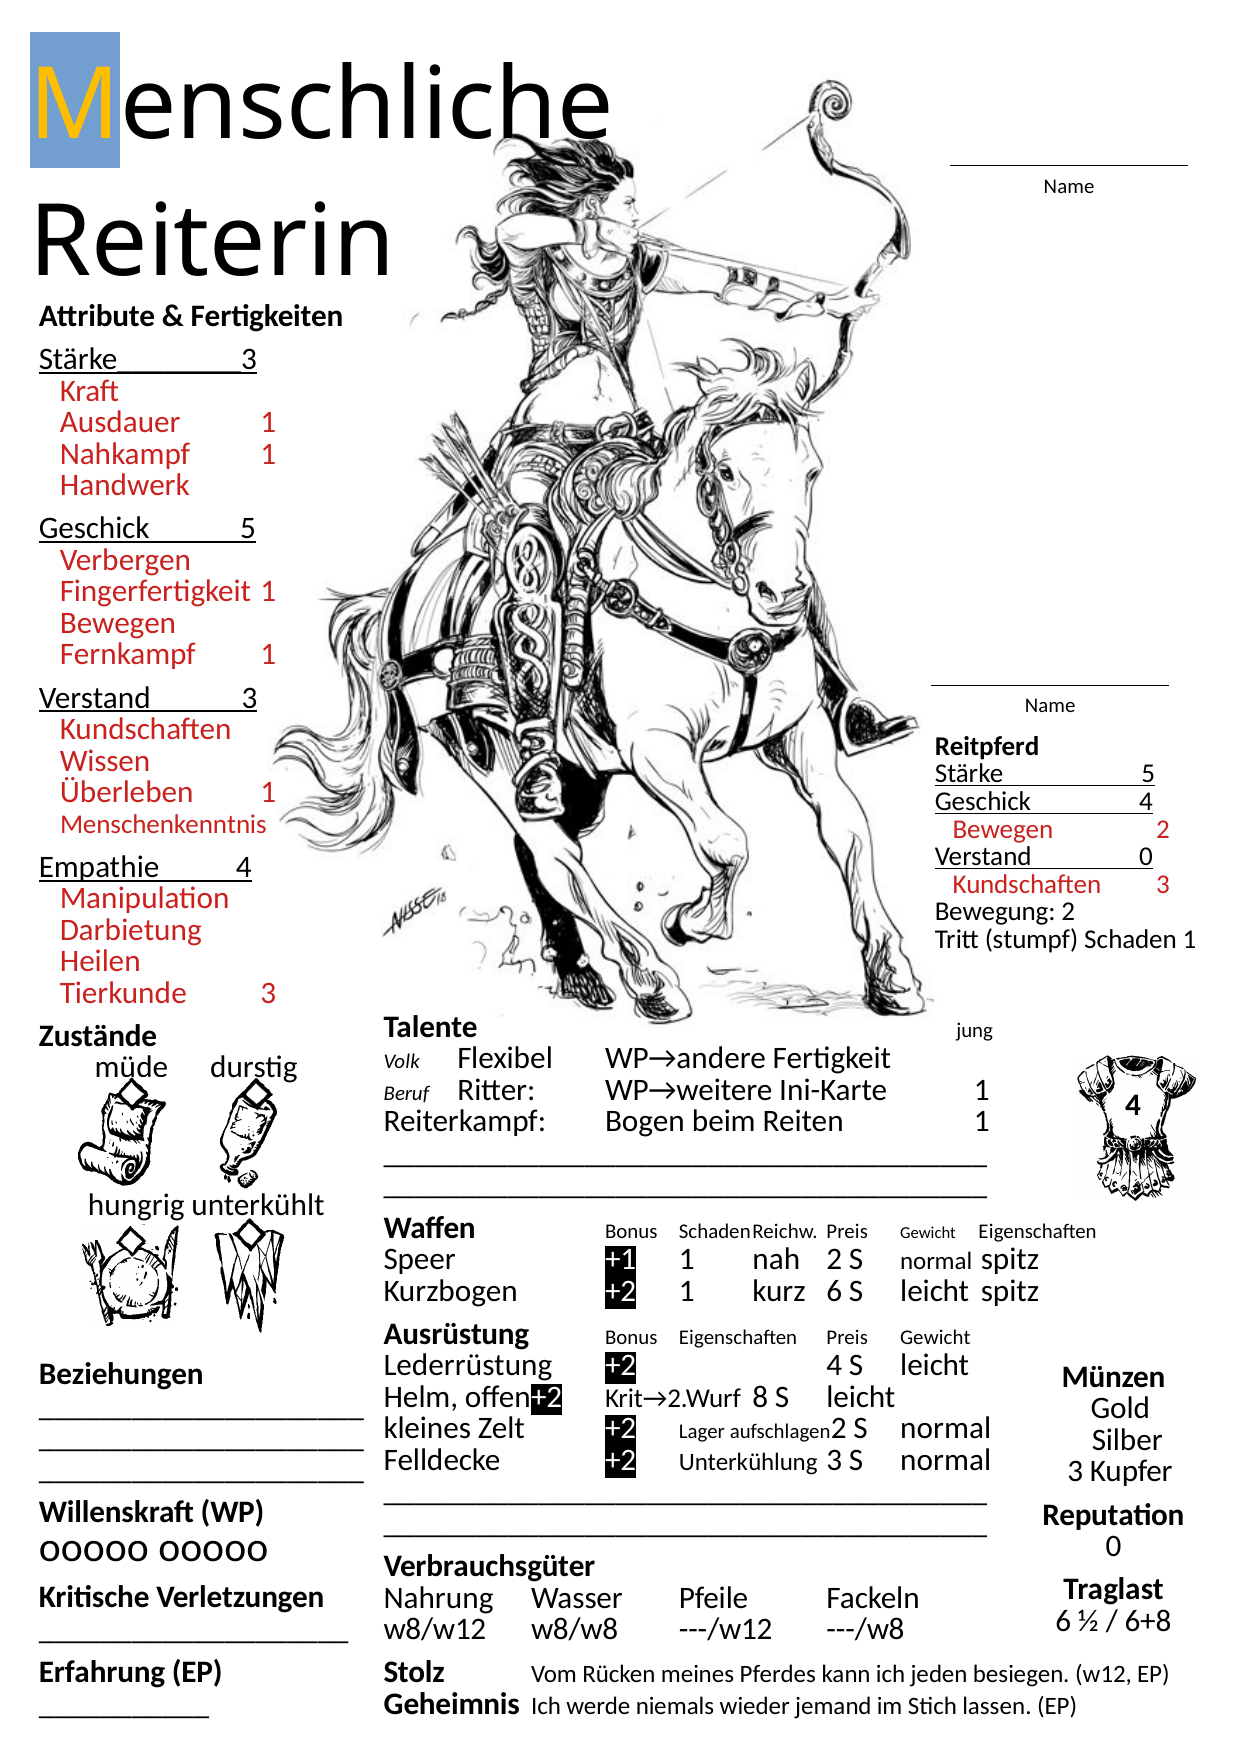

Menschliche
Reiterin
Name
Attribute & Fertigkeiten
Stärke________3
 Kraft
 Ausdauer		1
 Nahkampf	1
 Handwerk
Geschick 5
 Verbergen
 Fingerfertigkeit	1
 Bewegen
 Fernkampf	1
Verstand 3
 Kundschaften
 Wissen
 Überleben	1
 Menschenkenntnis
Empathie 4
 Manipulation
 Darbietung
 Heilen
 Tierkunde	3
Zustände
 müde durstig
 hungrig unterkühlt
Beziehungen
_____________________
_____________________
_____________________
Willenskraft (WP)
ooooo ooooo
Kritische Verletzungen
____________________
Erfahrung (EP)
___________
Name
Reitpferd
Stärke 5
Geschick 4
 Bewegen		2
Verstand 0
 Kundschaften	3
Bewegung: 2
Tritt (stumpf) Schaden 1
Talente						 jung
Volk	Flexibel	WP→andere Fertigkeit
Beruf	Ritter:	WP→weitere Ini-Karte		1
Reiterkampf:	Bogen beim Reiten		1
_______________________________________
_______________________________________
Waffen		Bonus	Schaden	Reichw.	Preis	Gewicht	 Eigenschaften
Speer			+1	1	nah	2 S	normal	 spitz
Kurzbogen		+2	1	kurz	6 S	leicht	 spitz
Ausrüstung		Bonus	Eigenschaften	Preis	Gewicht
Lederrüstung	+2			4 S	leicht
Helm, offen	+2	Krit→2.Wurf	8 S	leicht
kleines Zelt		+2	Lager aufschlagen2 S	normal
Felldecke		+2	Unterkühlung	3 S	normal
_______________________________________
_______________________________________
Verbrauchsgüter
Nahrung	Wasser	Pfeile		Fackeln
w8/w12	w8/w8	---/w12	---/w8
Stolz		Vom Rücken meines Pferdes kann ich jeden besiegen. (w12, EP)
Geheimnis	Ich werde niemals wieder jemand im Stich lassen. (EP)
4
Münzen
 Gold
 Silber
 3 Kupfer
Reputation
0
Traglast
6 ½ / 6+8